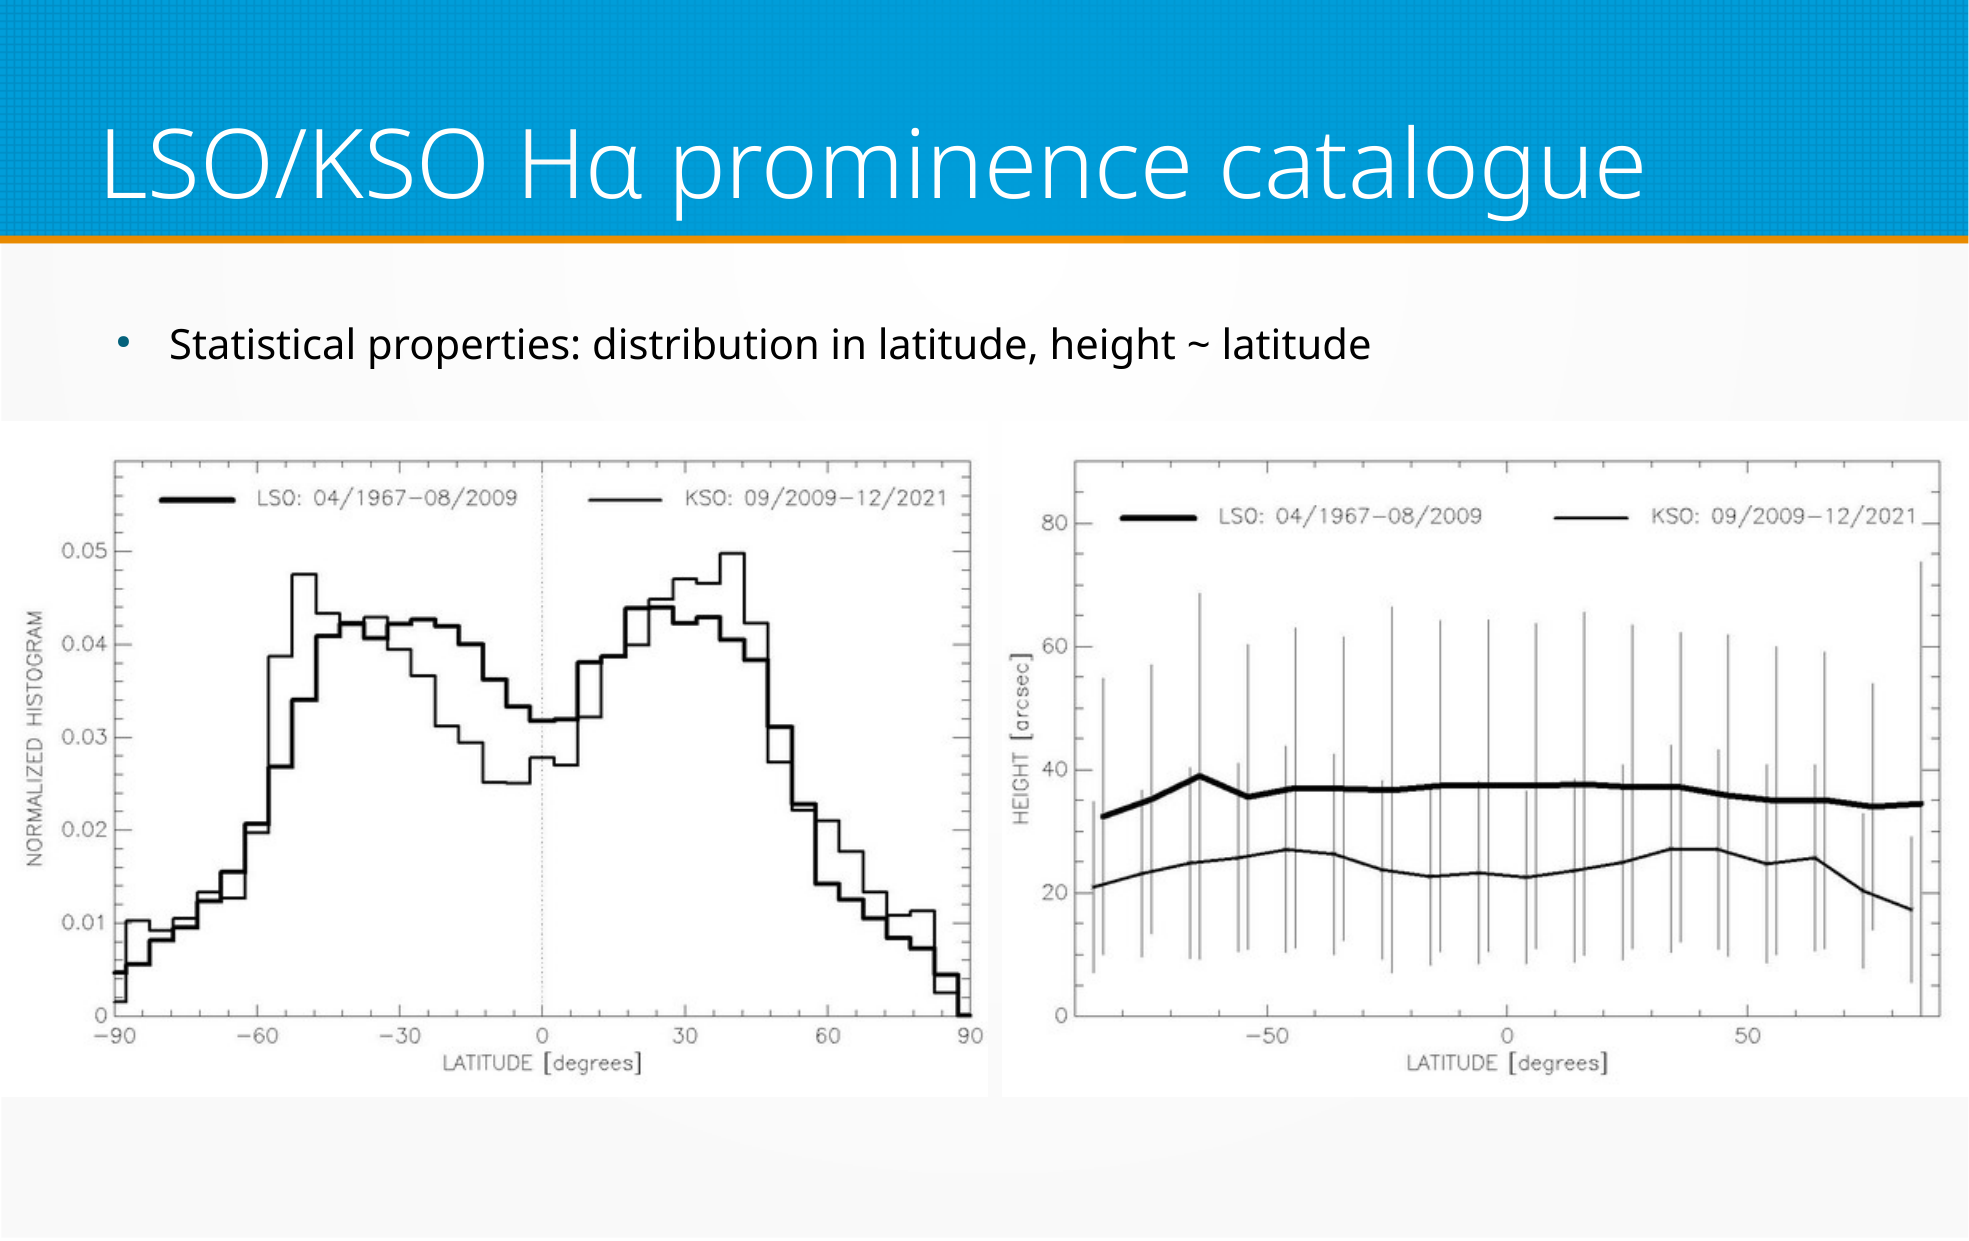

# LSO/KSO Hα prominence catalogue
Statistical properties: distribution in latitude, height ~ latitude